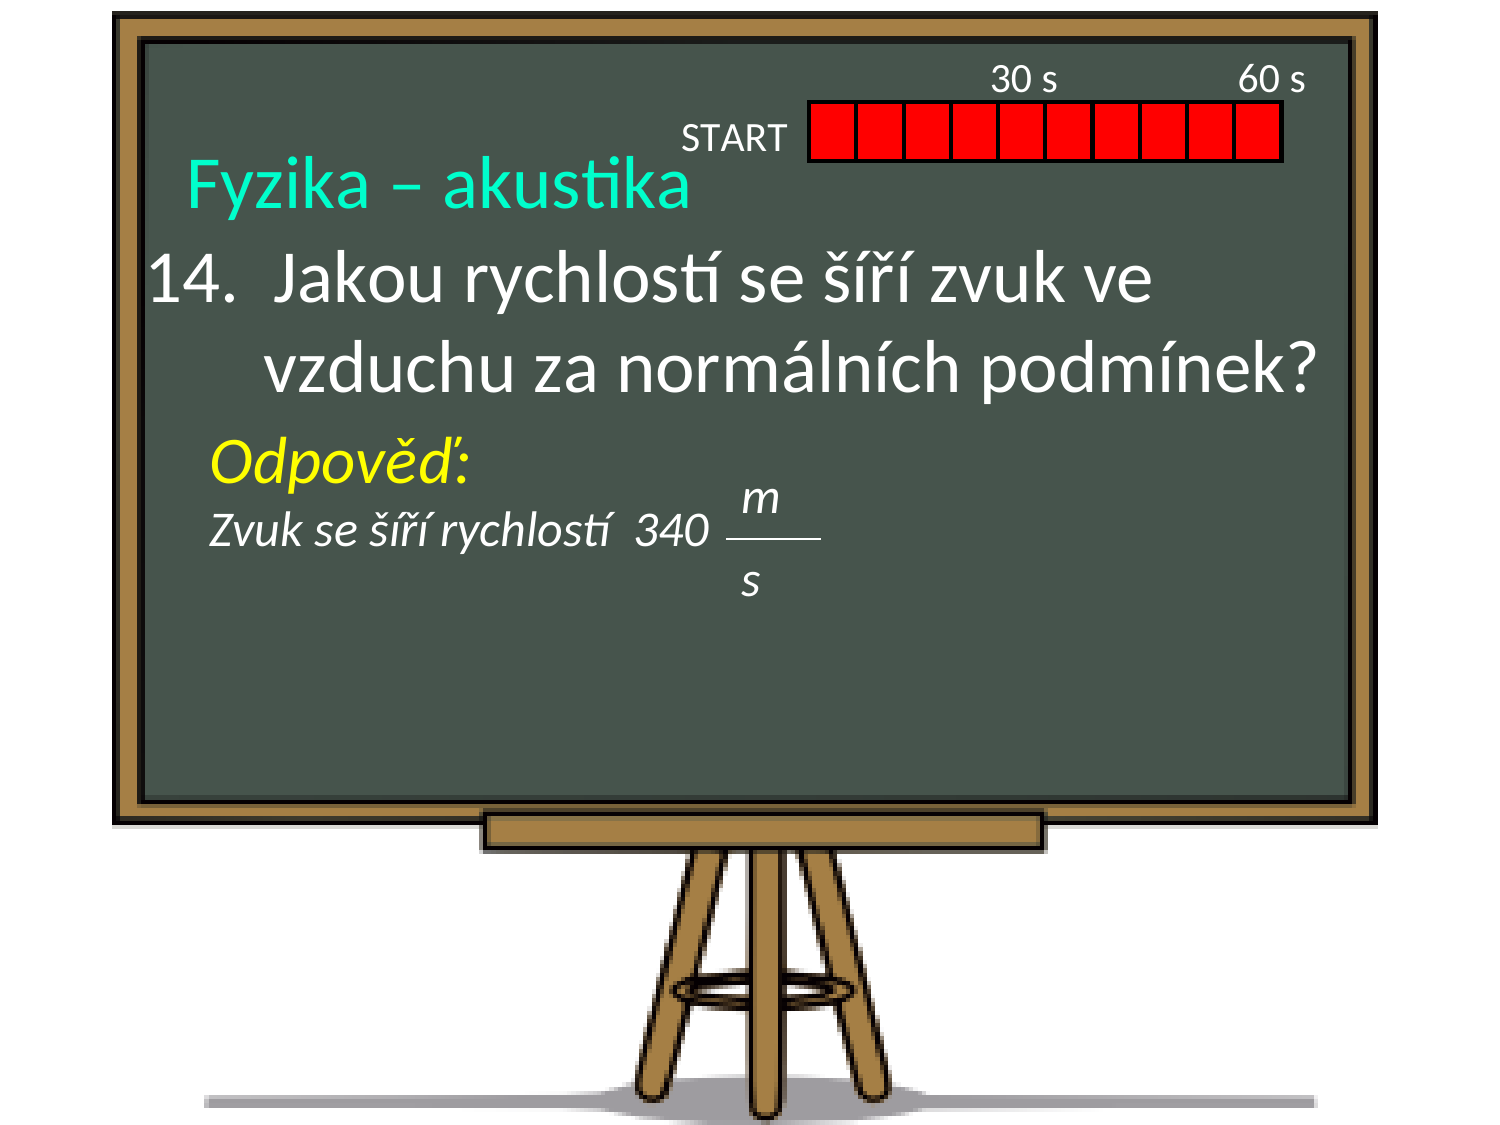

30 s
60 s
START
Fyzika – akustika
14. Jakou rychlostí se šíří zvuk ve
 vzduchu za normálních podmínek?
Odpověď:
Zvuk se šíří rychlostí 340
m
s